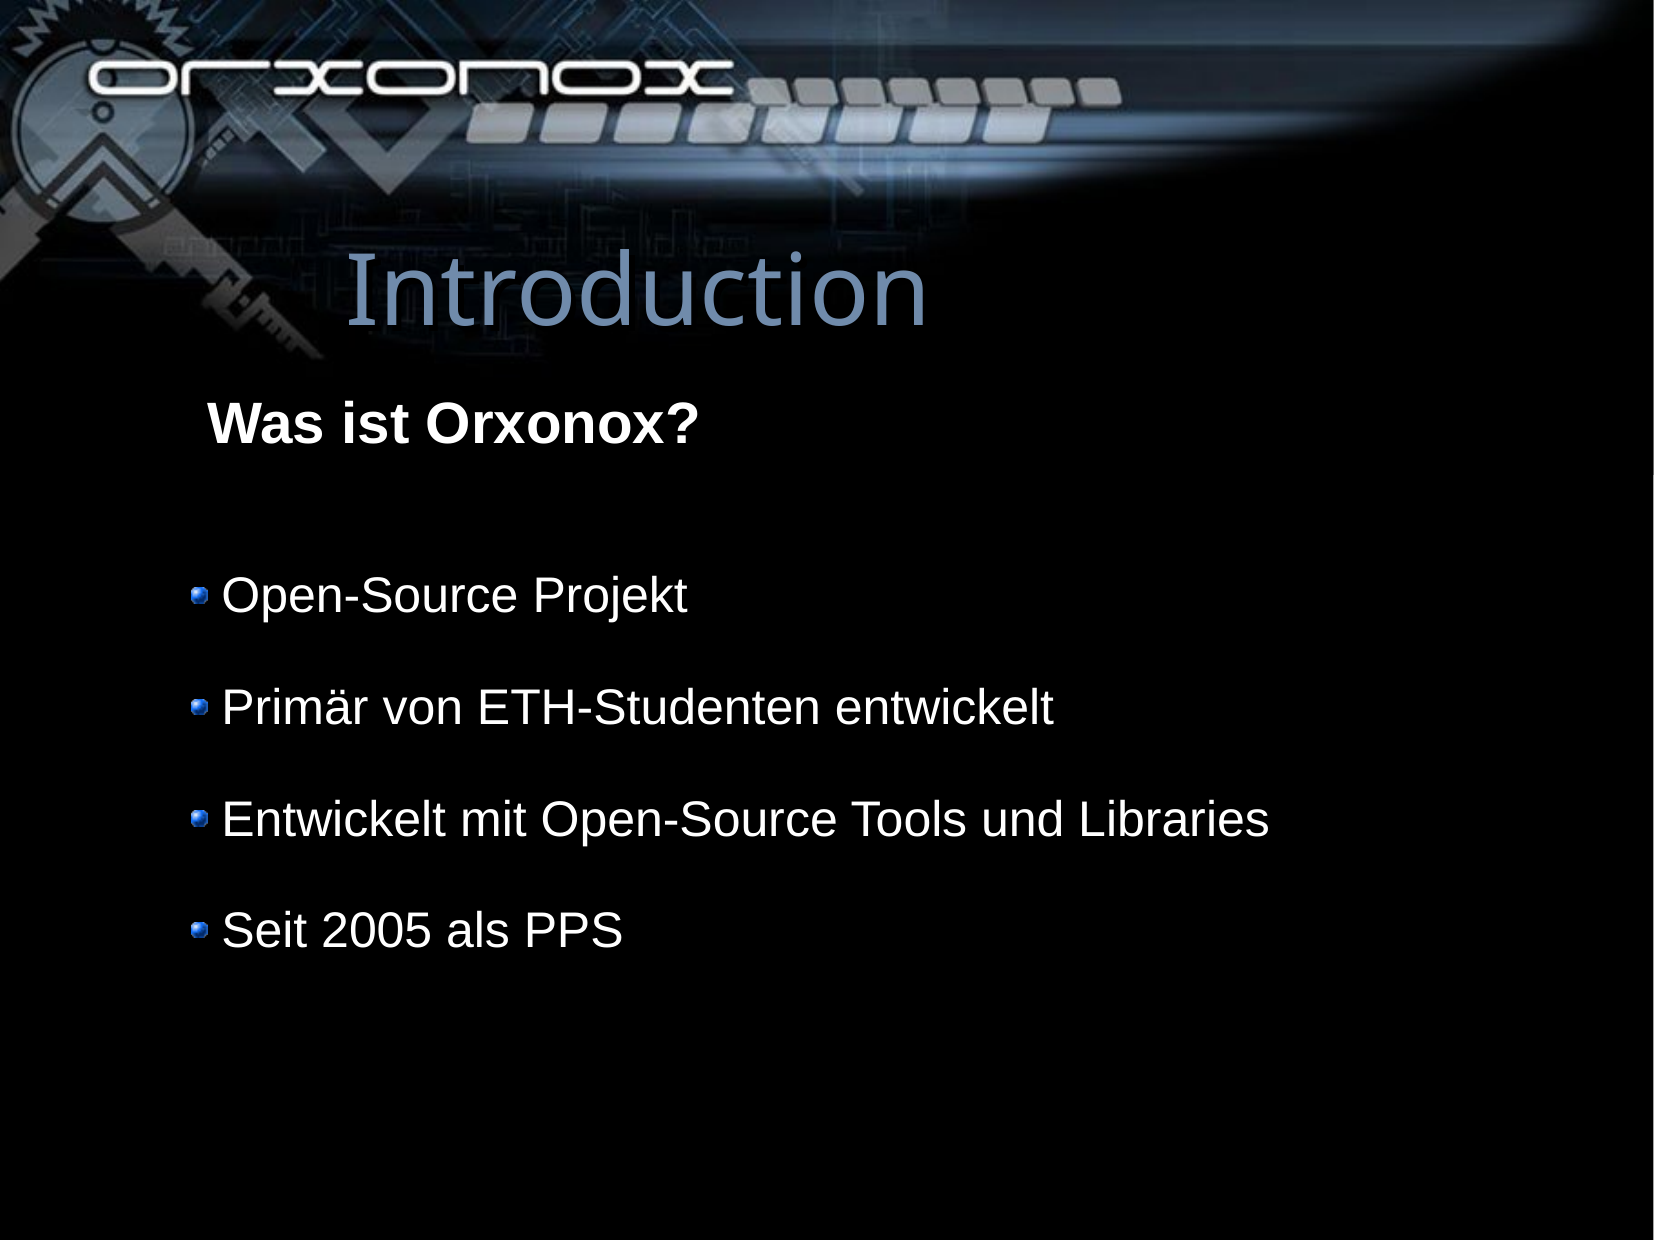

Introduction
Was ist Orxonox?
 Open-Source Projekt
 Primär von ETH-Studenten entwickelt
 Entwickelt mit Open-Source Tools und Libraries
 Seit 2005 als PPS